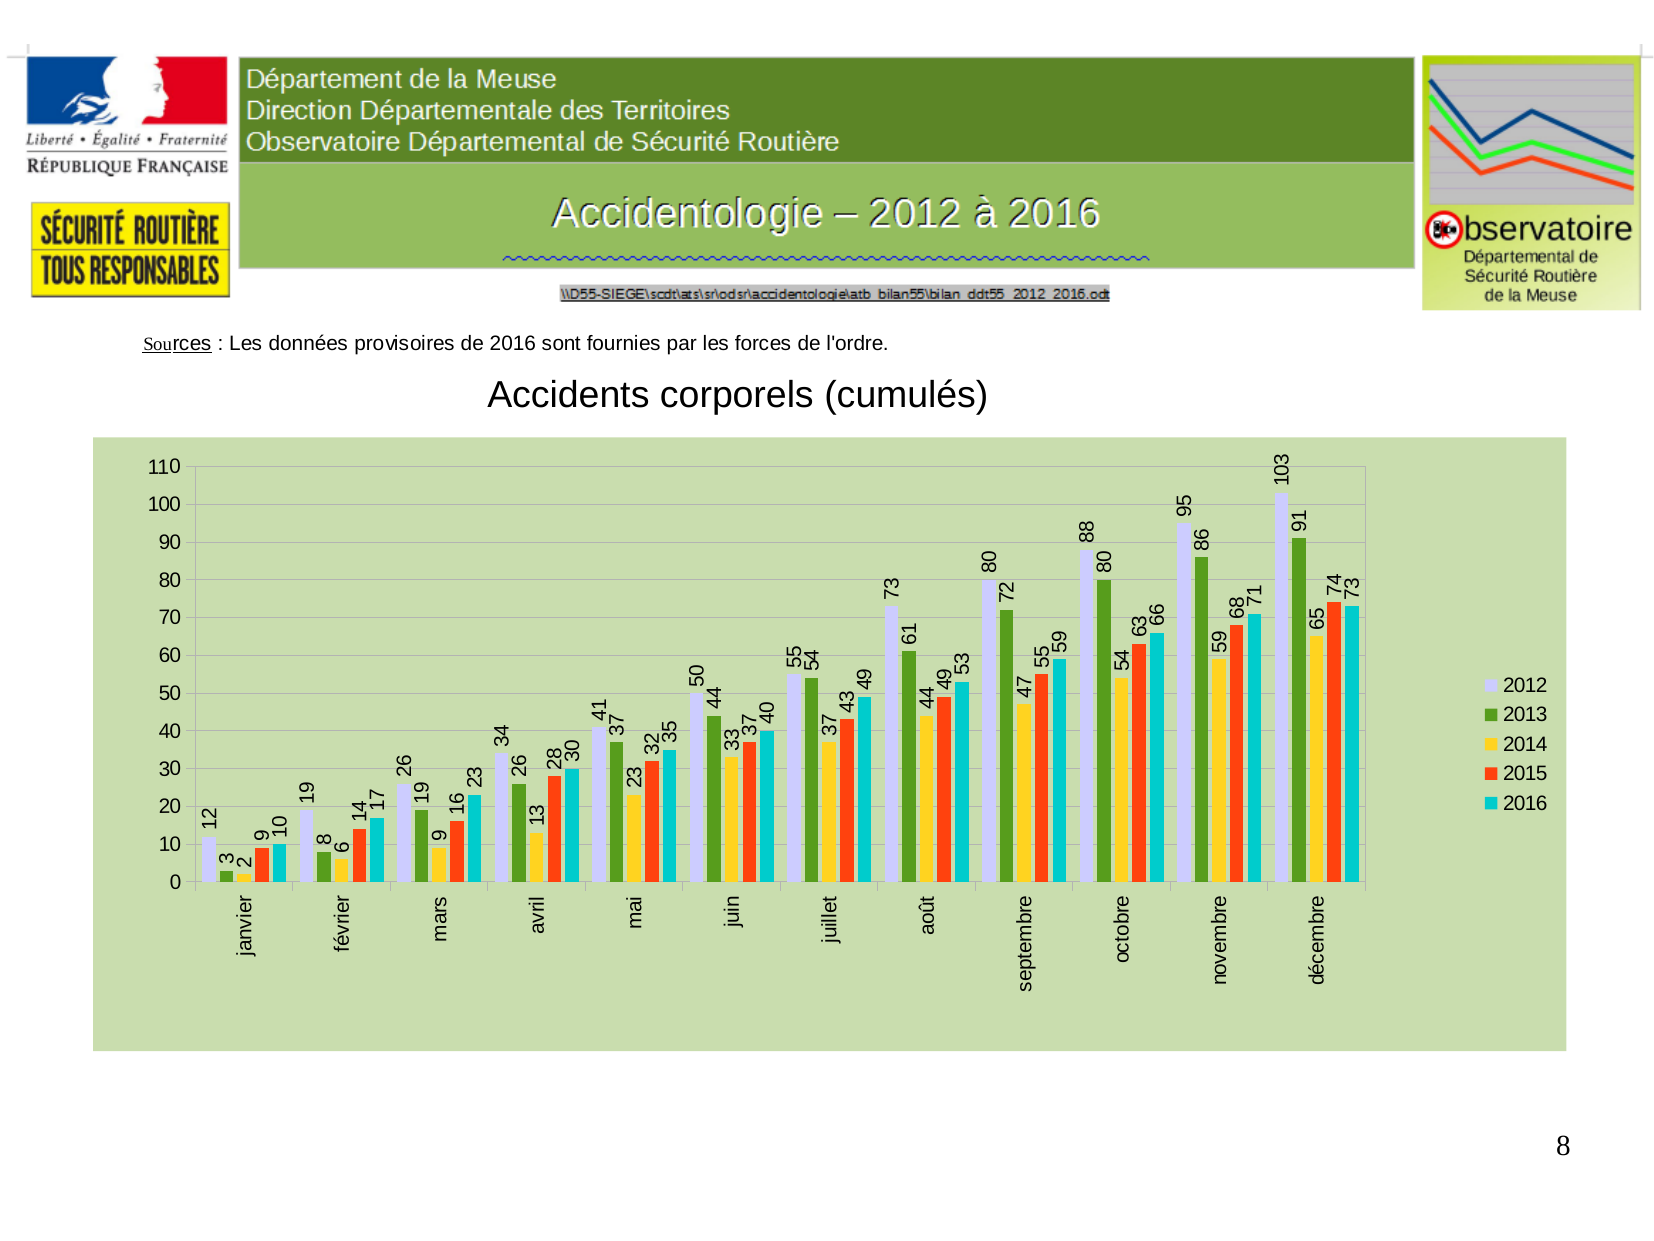

Accidents corporels (cumulés)
### Chart
| Category | 2012 | 2013 | 2014 | 2015 | 2016 |
|---|---|---|---|---|---|
| janvier | 12.0 | 3.0 | 2.0 | 9.0 | 10.0 |
| février | 19.0 | 8.0 | 6.0 | 14.0 | 17.0 |
| mars | 26.0 | 19.0 | 9.0 | 16.0 | 23.0 |
| avril | 34.0 | 26.0 | 13.0 | 28.0 | 30.0 |
| mai | 41.0 | 37.0 | 23.0 | 32.0 | 35.0 |
| juin | 50.0 | 44.0 | 33.0 | 37.0 | 40.0 |
| juillet | 55.0 | 54.0 | 37.0 | 43.0 | 49.0 |
| août | 73.0 | 61.0 | 44.0 | 49.0 | 53.0 |
| septembre | 80.0 | 72.0 | 47.0 | 55.0 | 59.0 |
| octobre | 88.0 | 80.0 | 54.0 | 63.0 | 66.0 |
| novembre | 95.0 | 86.0 | 59.0 | 68.0 | 71.0 |
| décembre | 103.0 | 91.0 | 65.0 | 74.0 | 73.0 |8